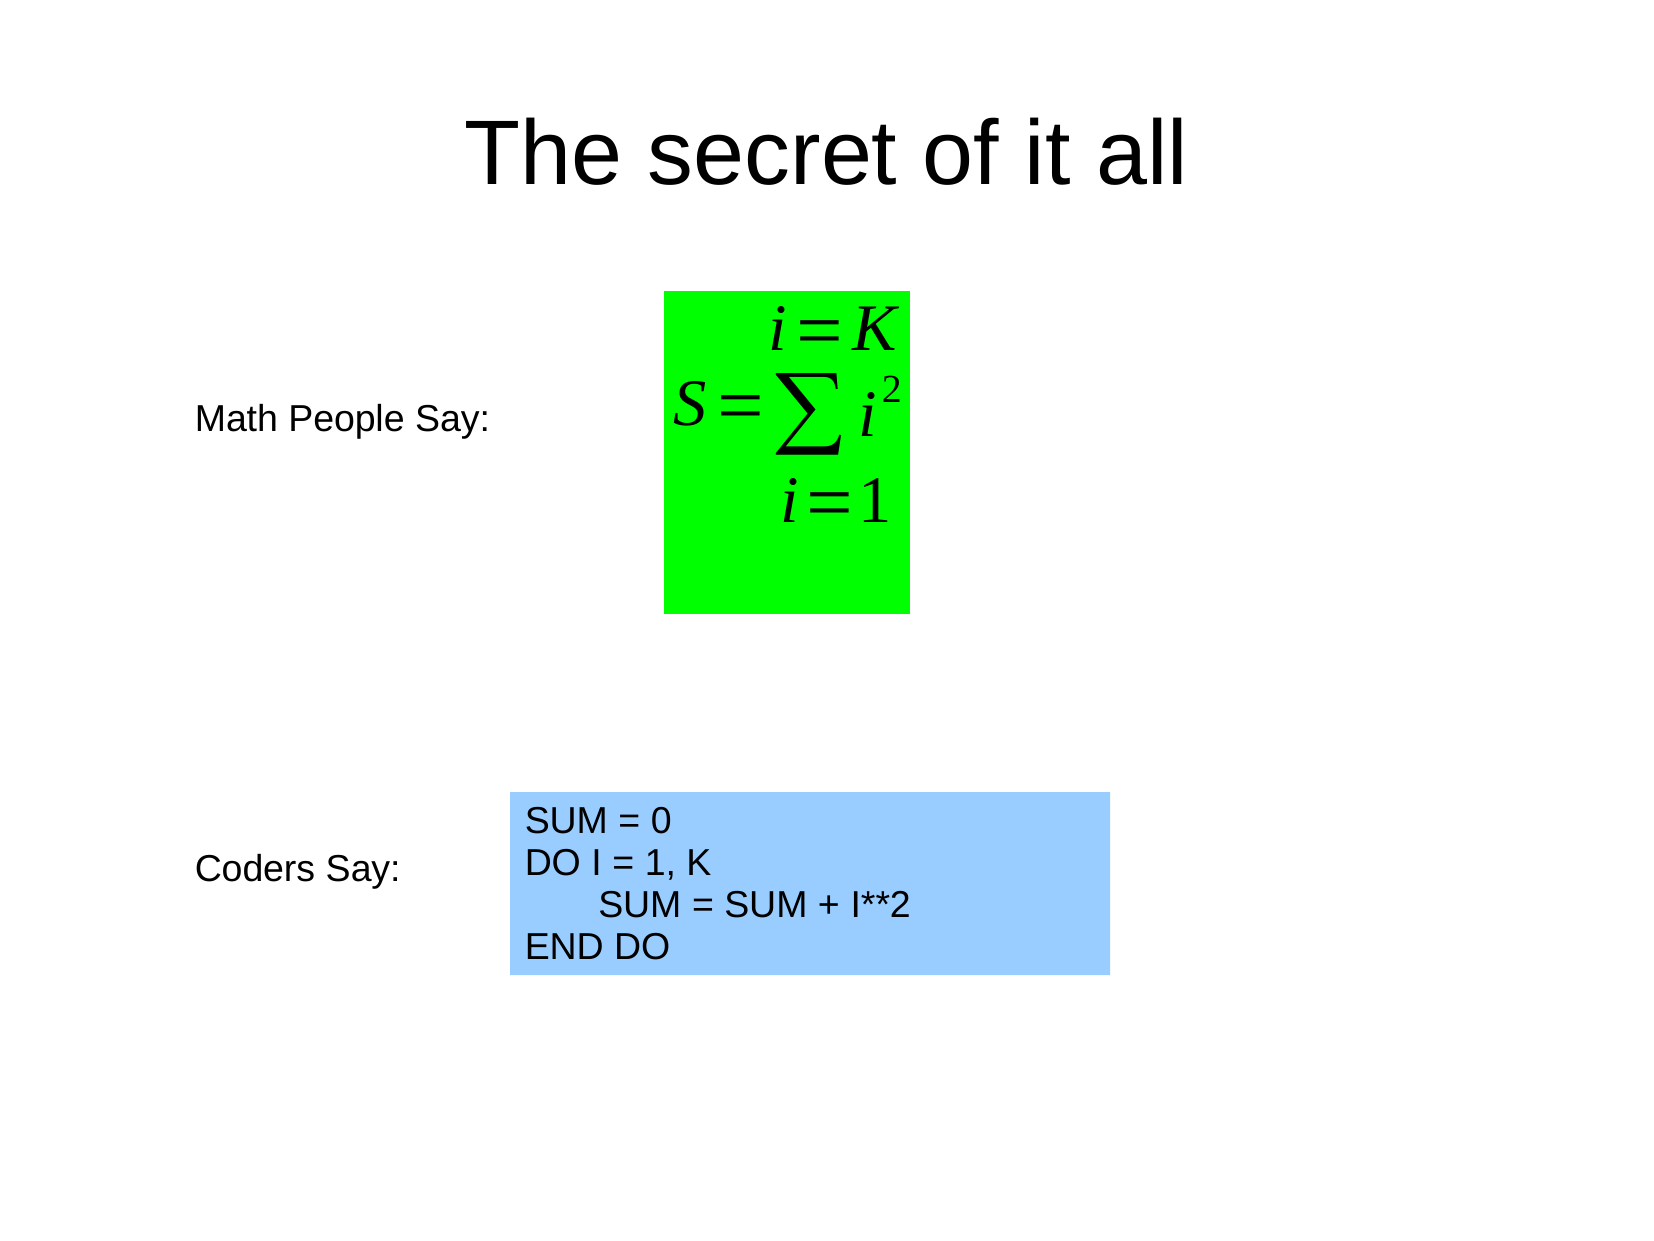

# The secret of it all
Math People Say:
SUM = 0
DO I = 1, K
 SUM = SUM + I**2
END DO
Coders Say: